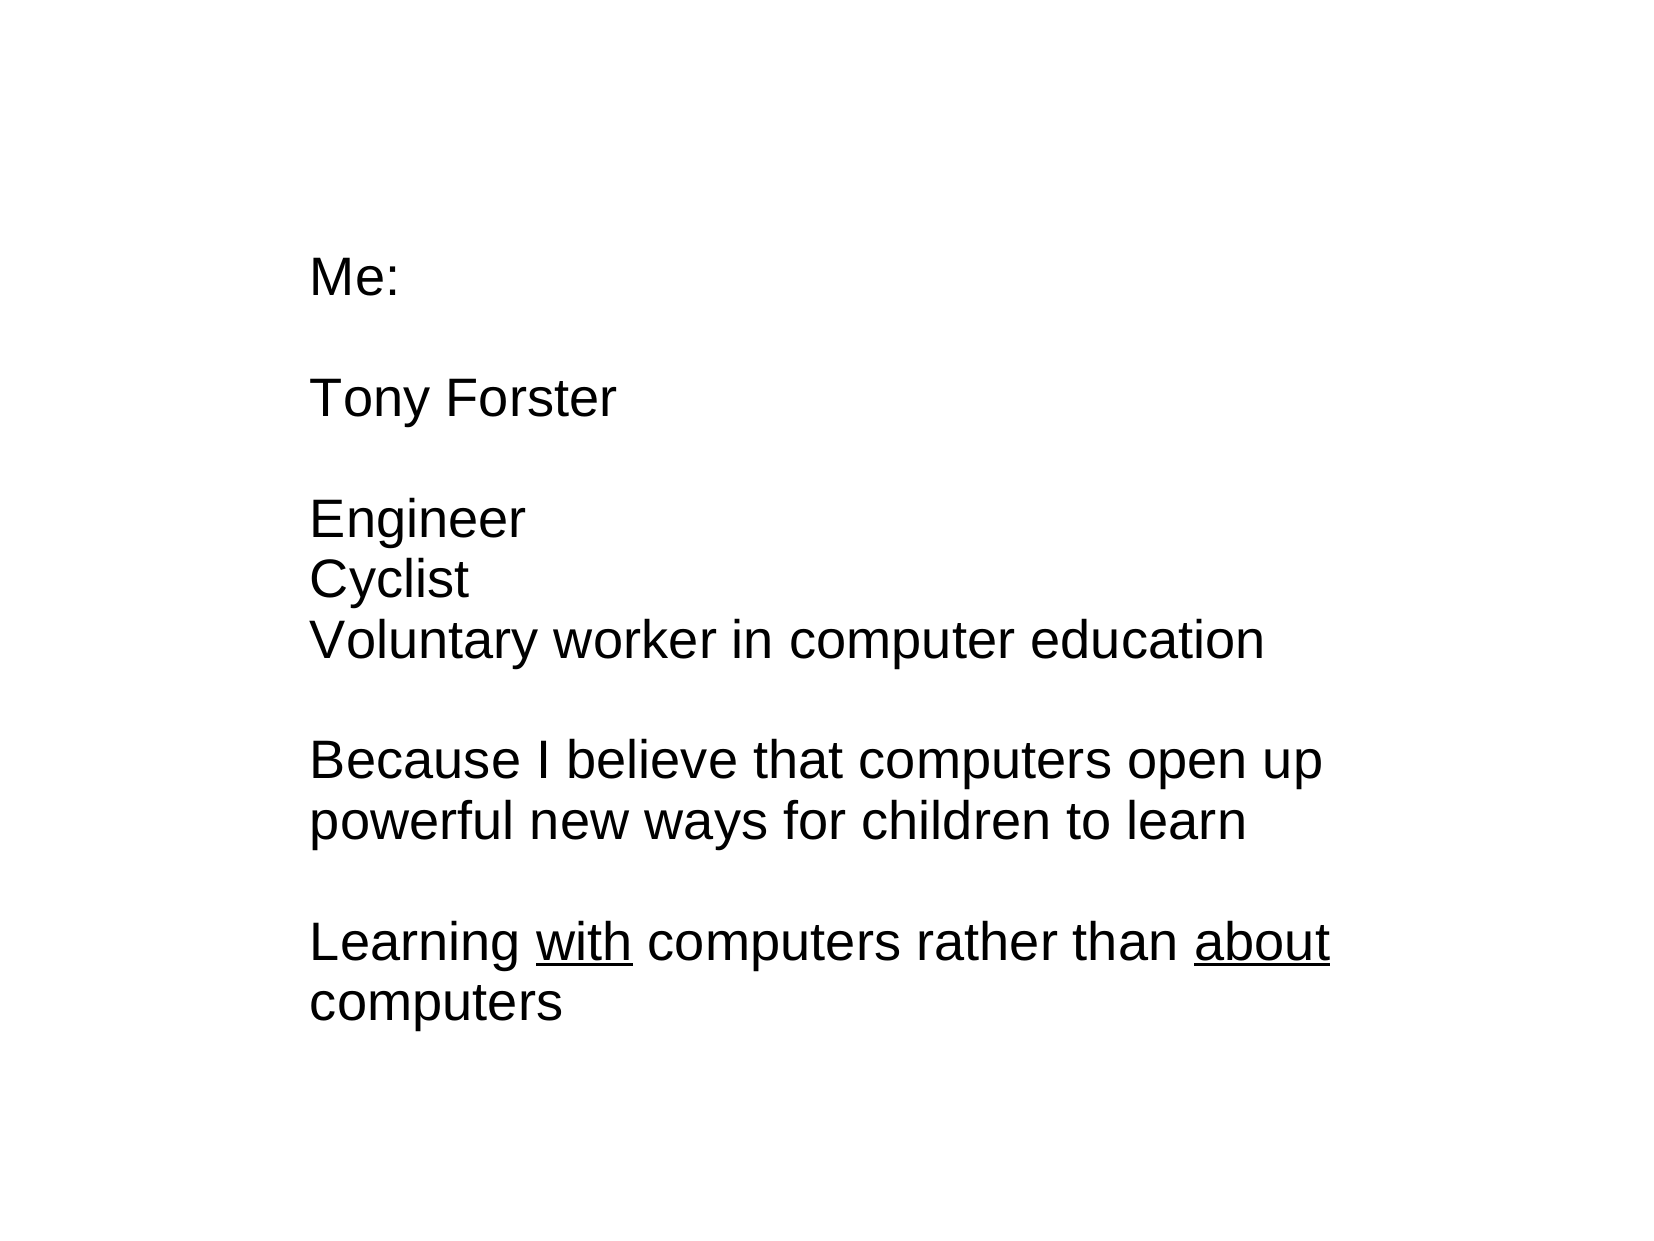

Me:
Tony Forster
Engineer
Cyclist
Voluntary worker in computer education
Because I believe that computers open up powerful new ways for children to learn
Learning with computers rather than about computers